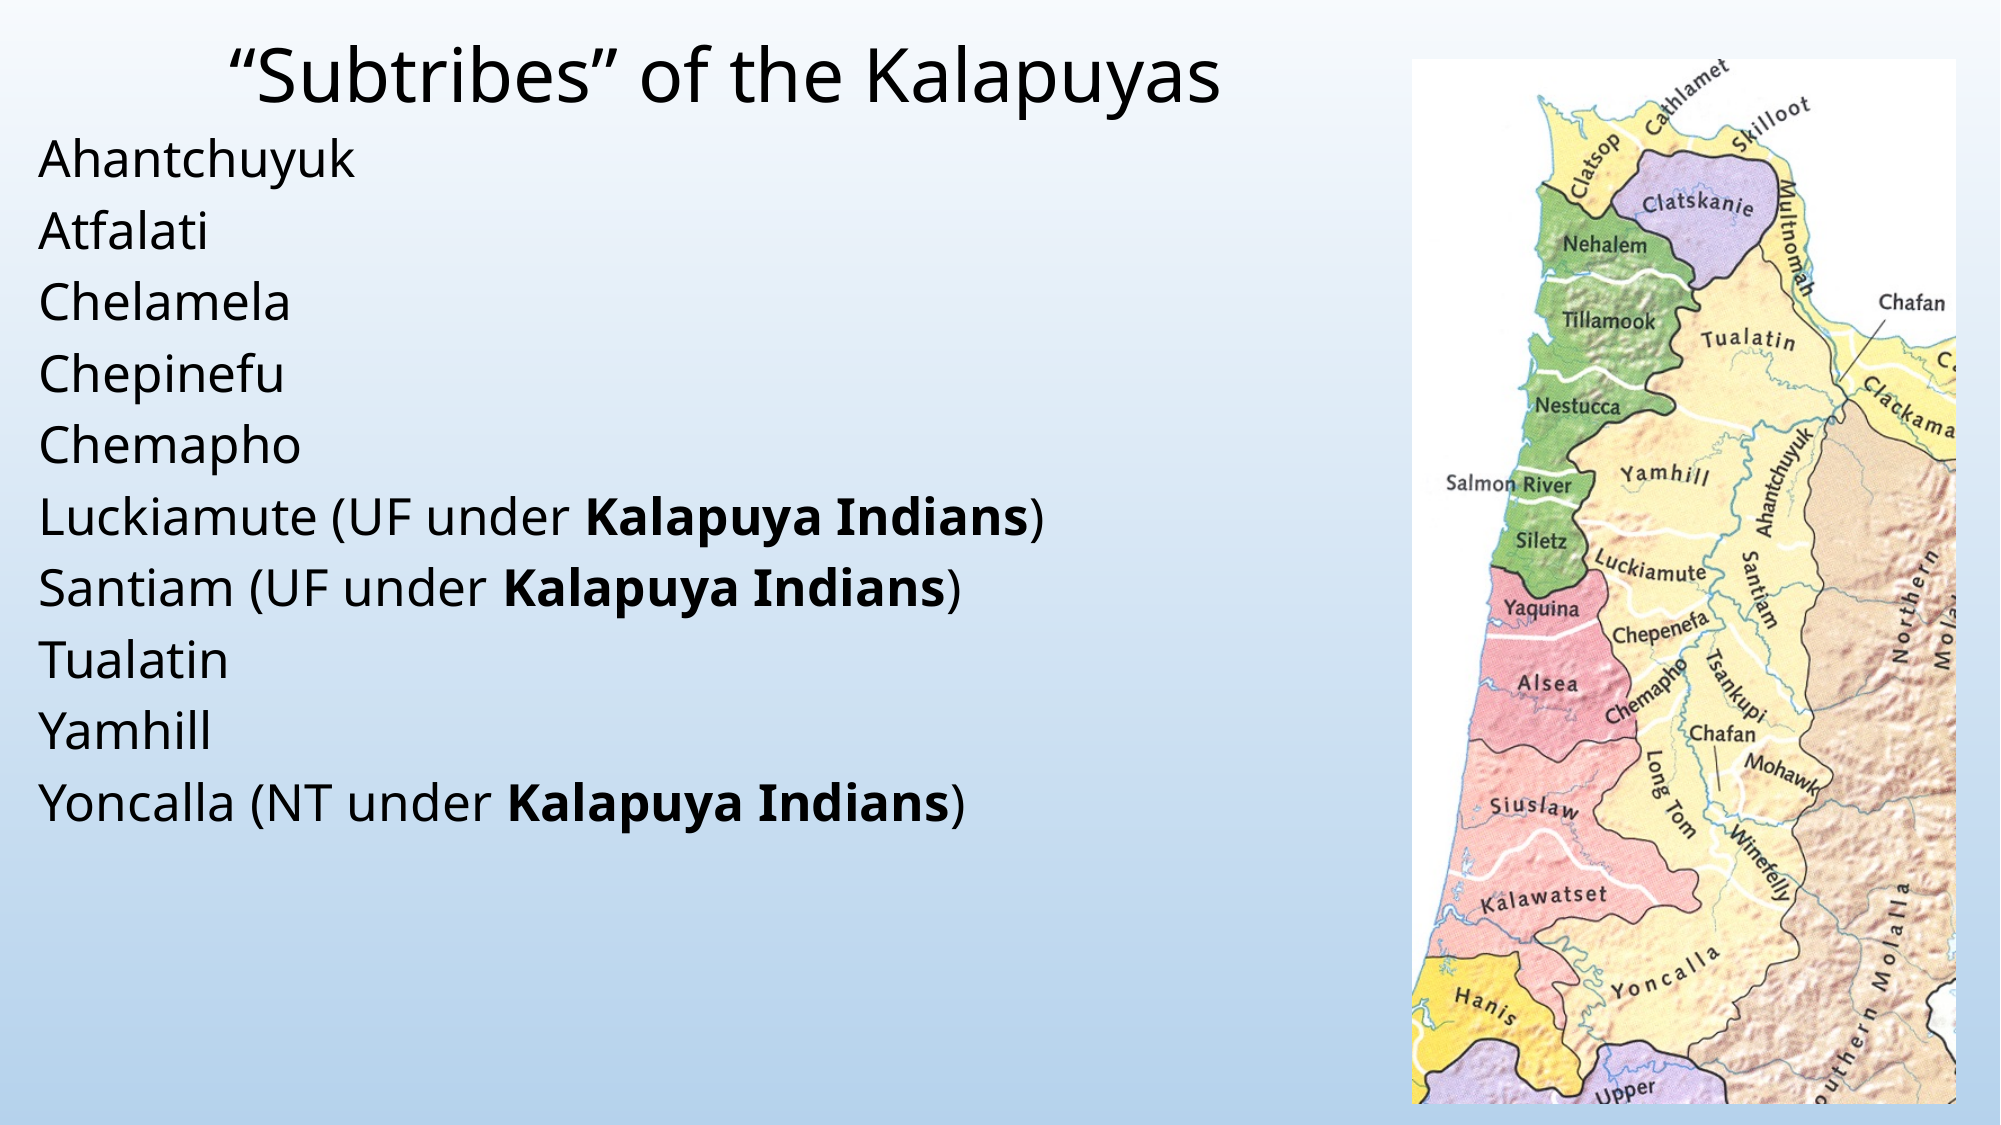

“Subtribes” of the Kalapuyas
# Ahantchuyuk
Atfalati
Chelamela
Chepinefu
Chemapho
Luckiamute (UF under Kalapuya Indians)
Santiam (UF under Kalapuya Indians)
Tualatin
Yamhill
Yoncalla (NT under Kalapuya Indians)
14